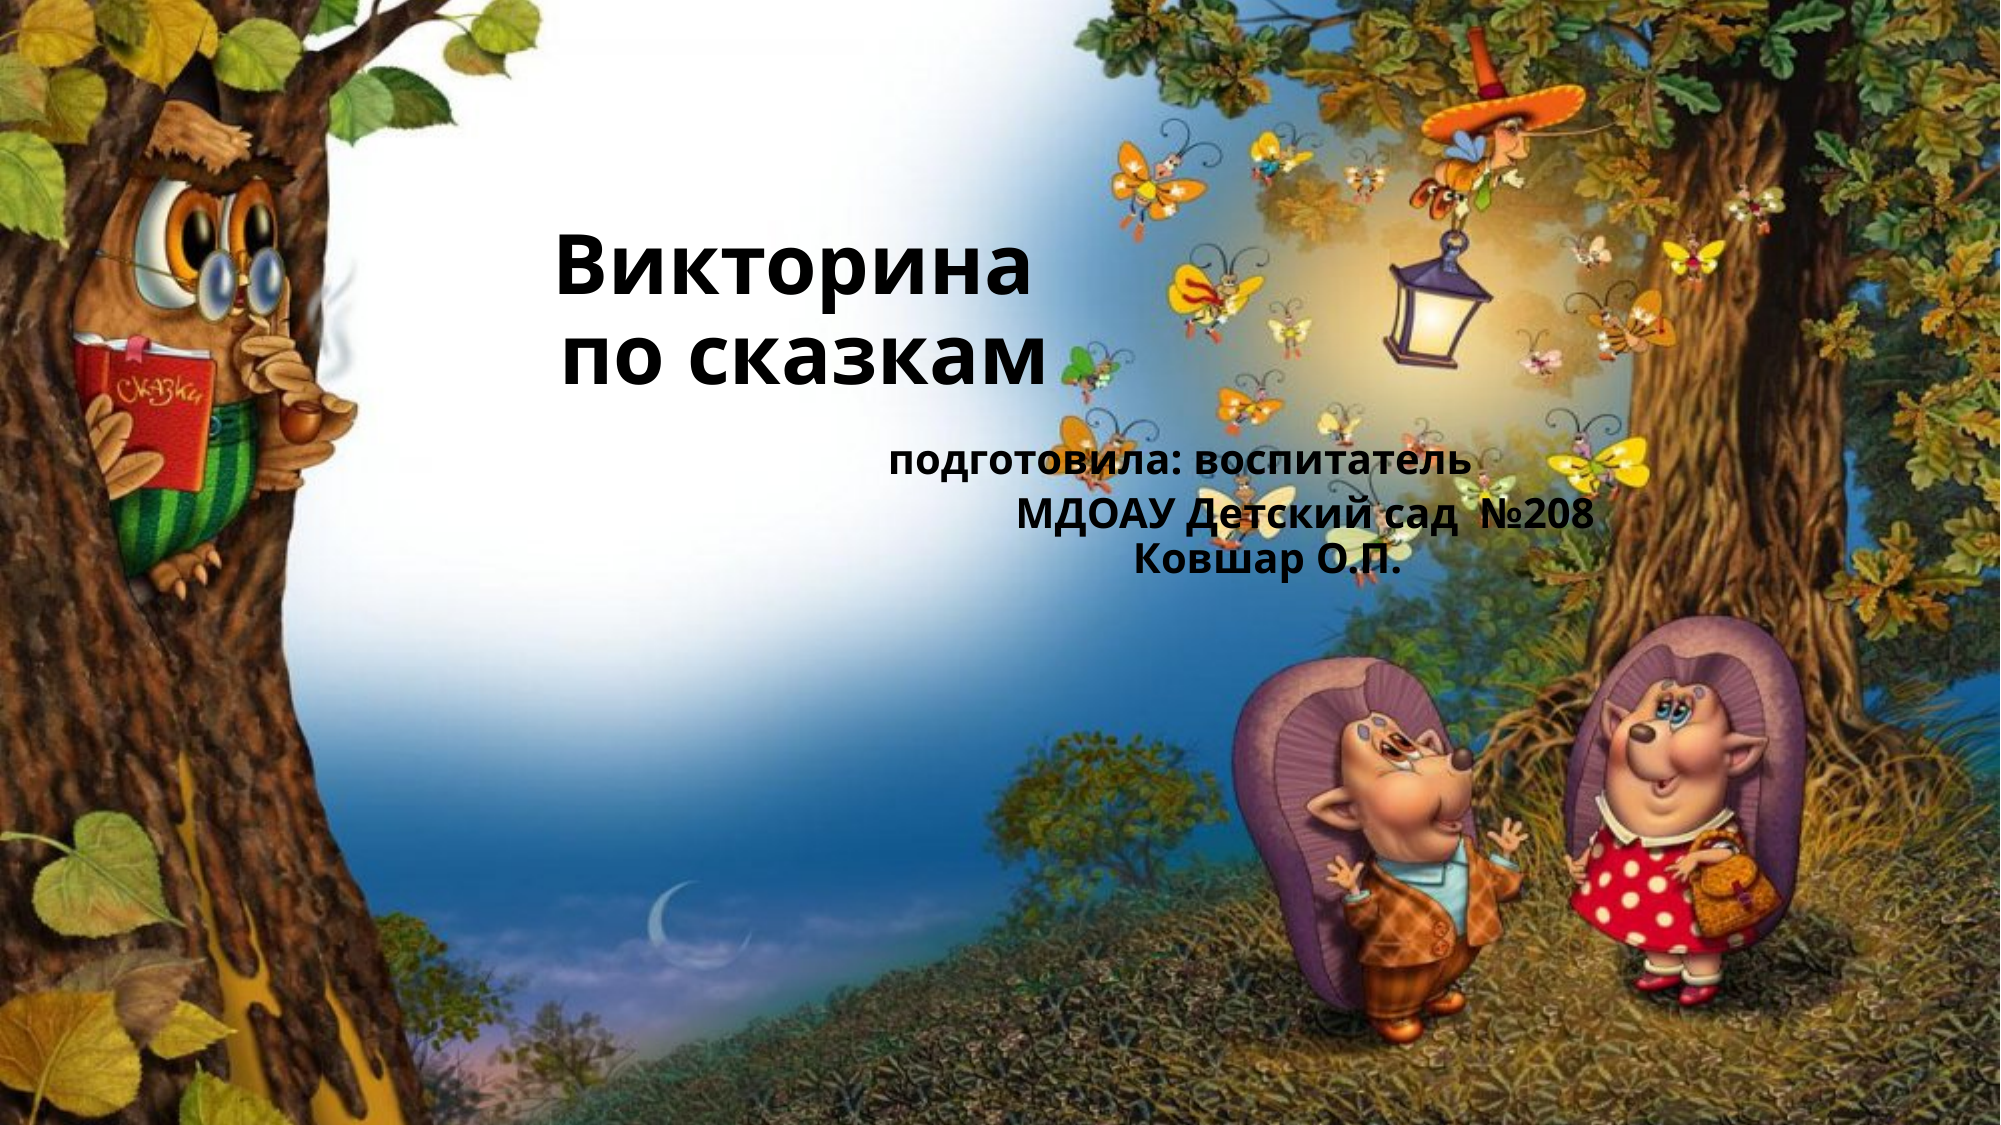

# Викторина по сказкам подготовила: воспитатель МДОАУ Детский сад №208 Ковшар О.П.